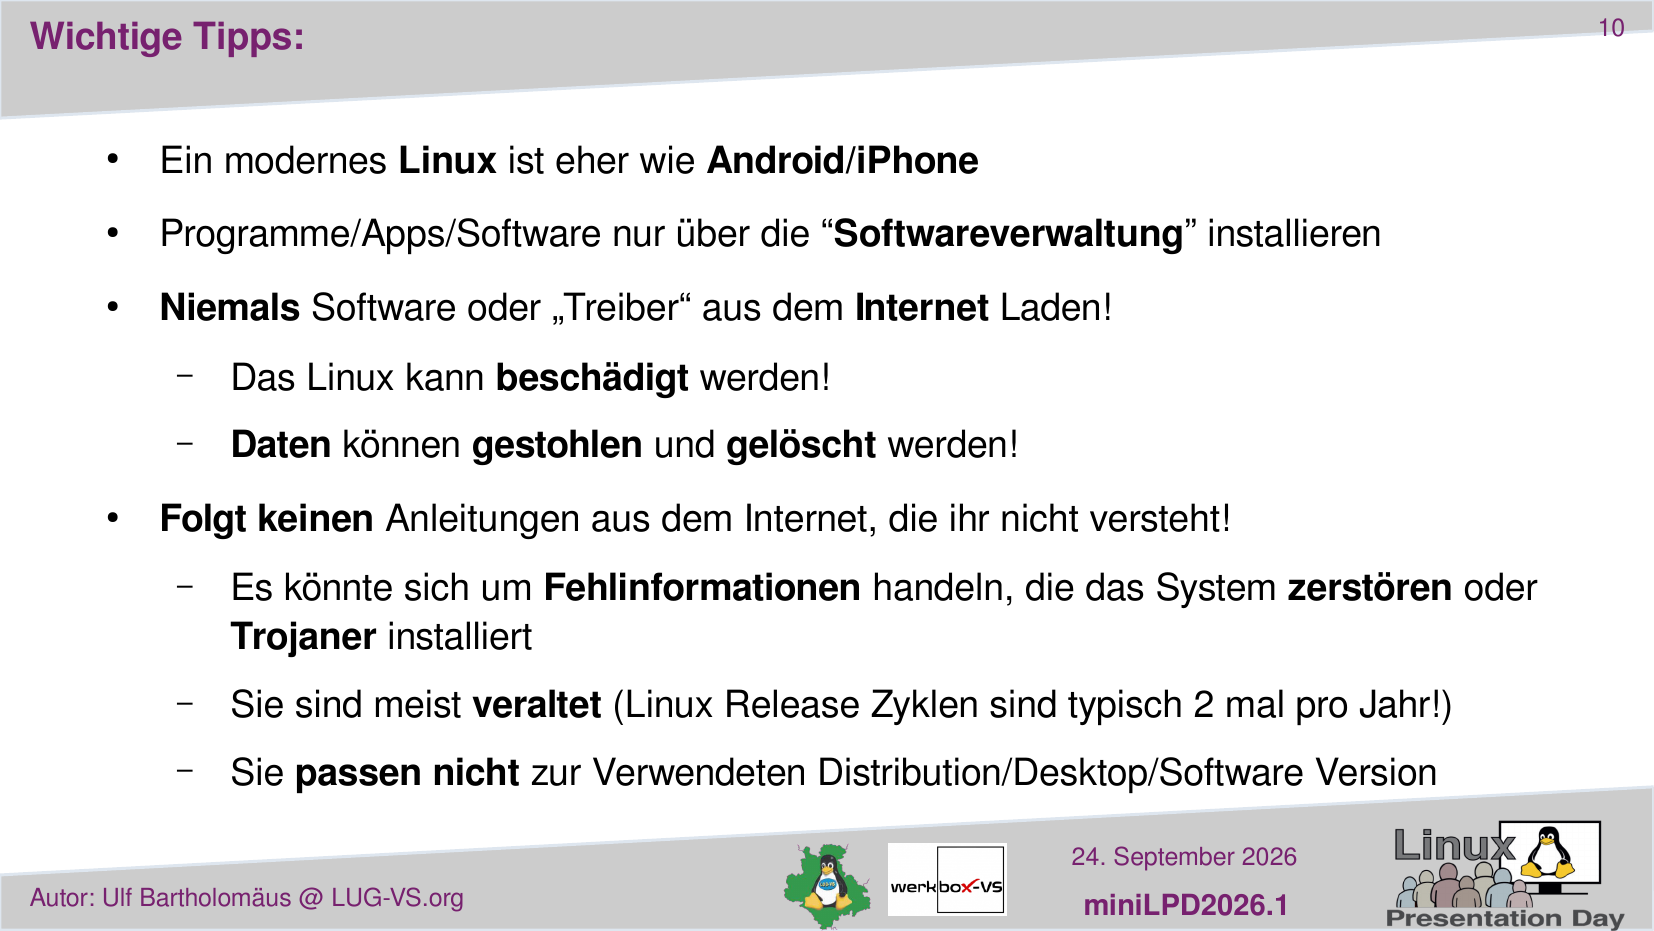

# Wichtige Tipps:
10
Ein modernes Linux ist eher wie Android/iPhone
Programme/Apps/Software nur über die “Softwareverwaltung” installieren
Niemals Software oder „Treiber“ aus dem Internet Laden!
Das Linux kann beschädigt werden!
Daten können gestohlen und gelöscht werden!
Folgt keinen Anleitungen aus dem Internet, die ihr nicht versteht!
Es könnte sich um Fehlinformationen handeln, die das System zerstören oder Trojaner installiert
Sie sind meist veraltet (Linux Release Zyklen sind typisch 2 mal pro Jahr!)
Sie passen nicht zur Verwendeten Distribution/Desktop/Software Version
Autor: Ulf Bartholomäus @ LUG-VS.org